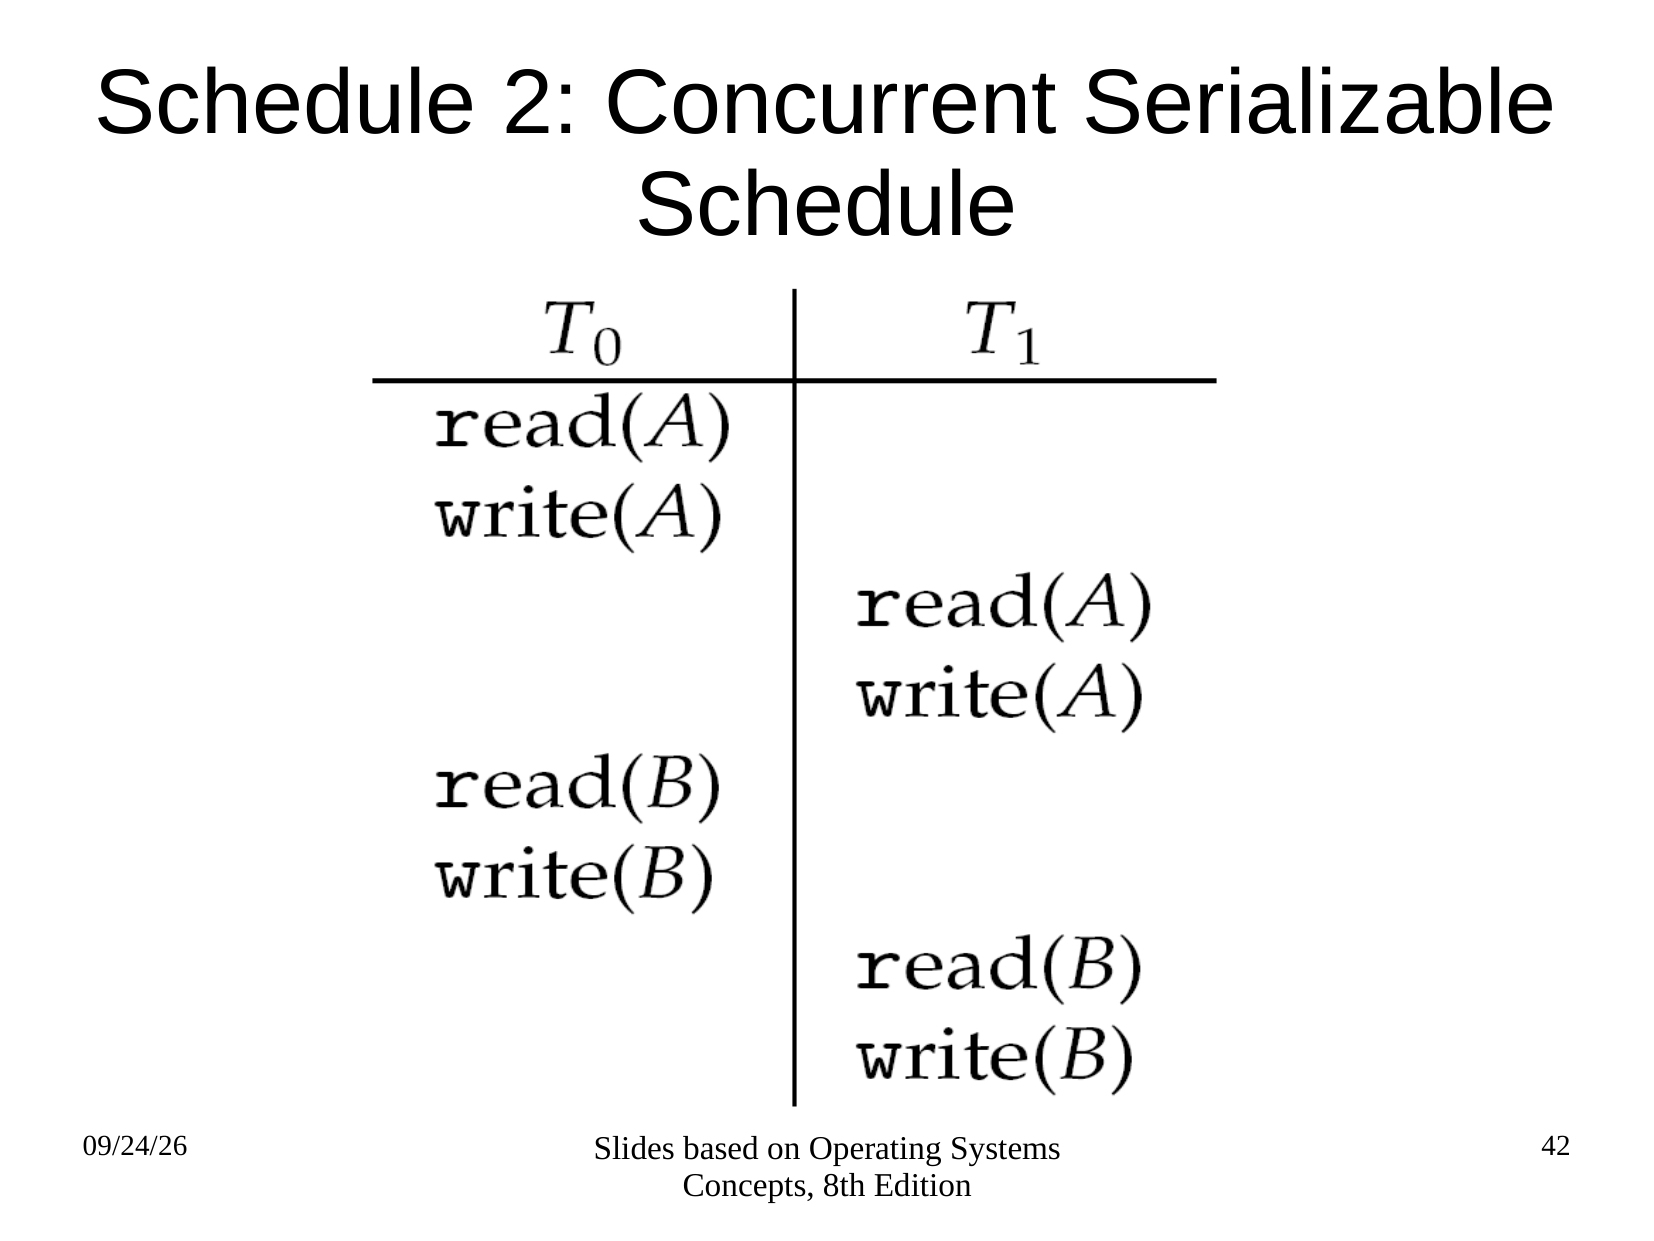

# Schedule 2: Concurrent Serializable Schedule
42